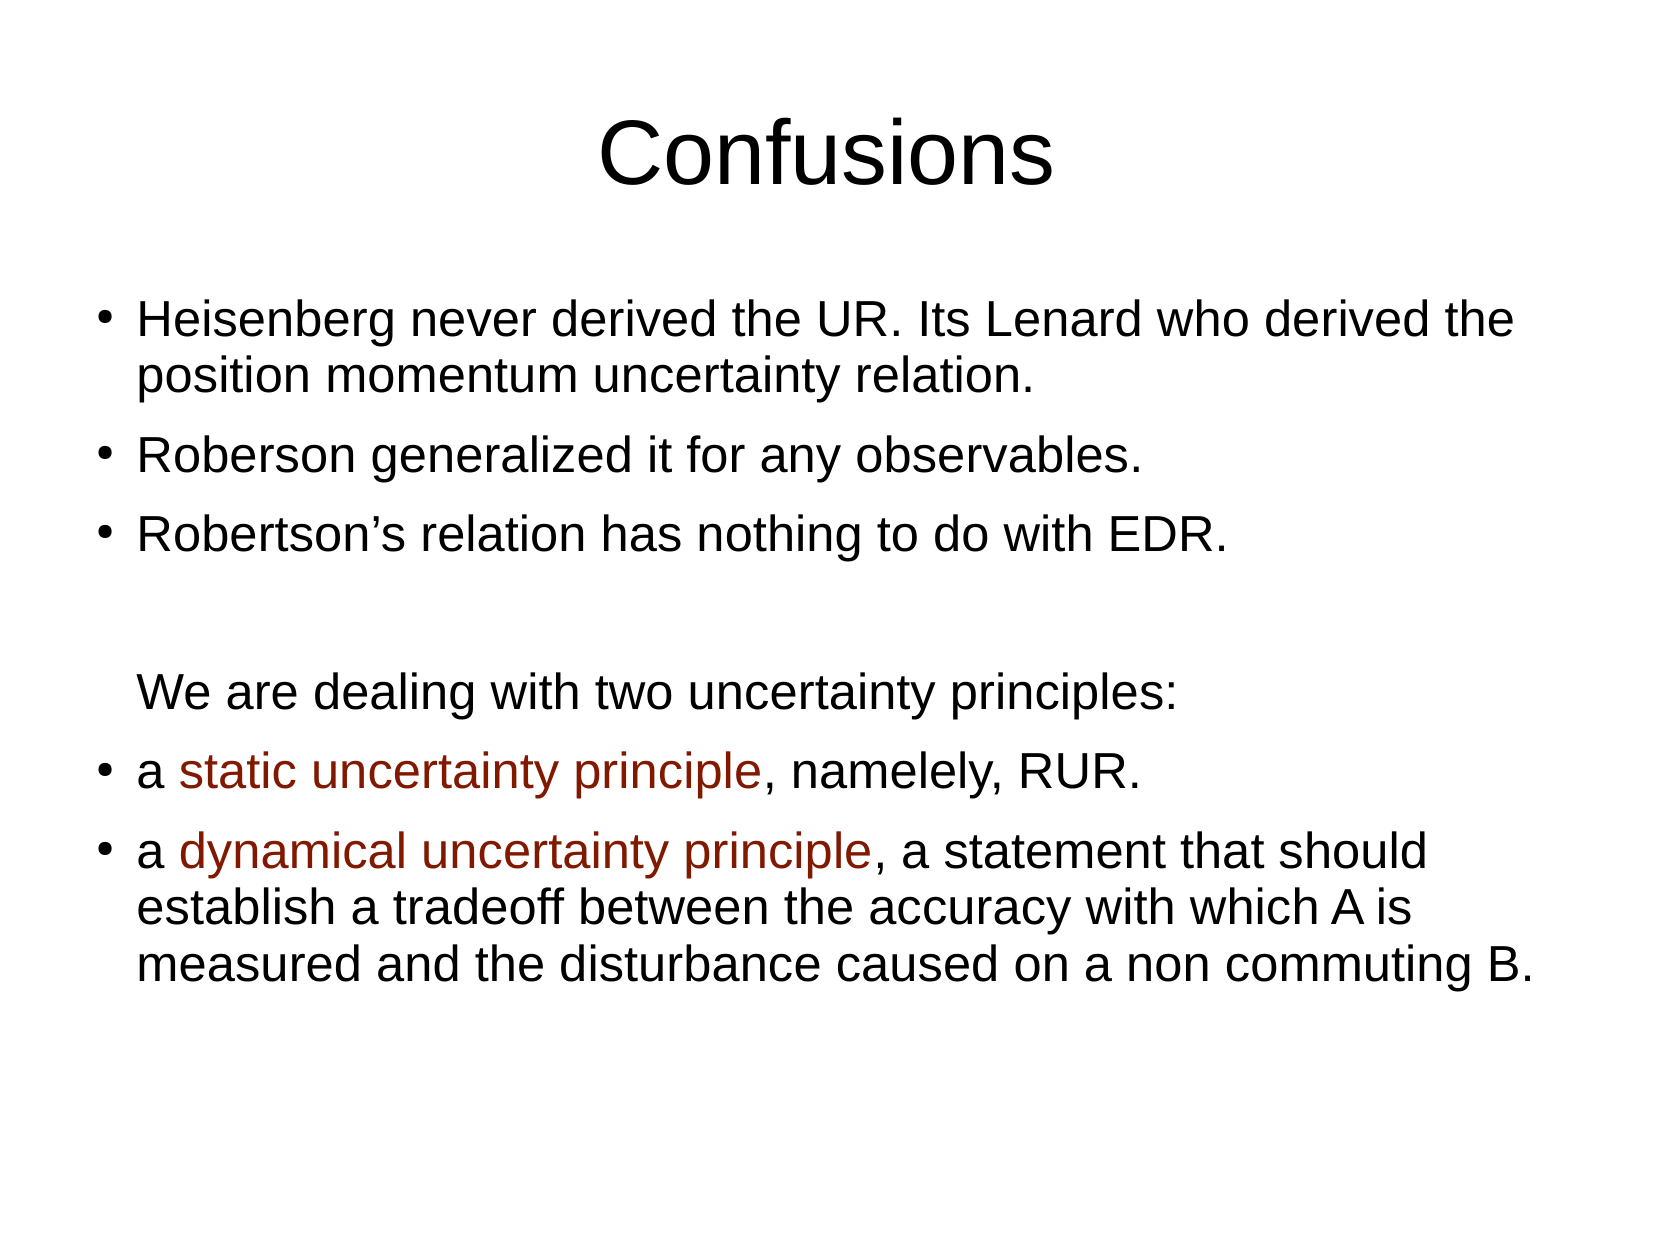

# Confusions
Heisenberg never derived the UR. Its Lenard who derived the position momentum uncertainty relation.
Roberson generalized it for any observables.
Robertson’s relation has nothing to do with EDR.
We are dealing with two uncertainty principles:
a static uncertainty principle, namelely, RUR.
a dynamical uncertainty principle, a statement that should establish a tradeoff between the accuracy with which A is measured and the disturbance caused on a non commuting B.